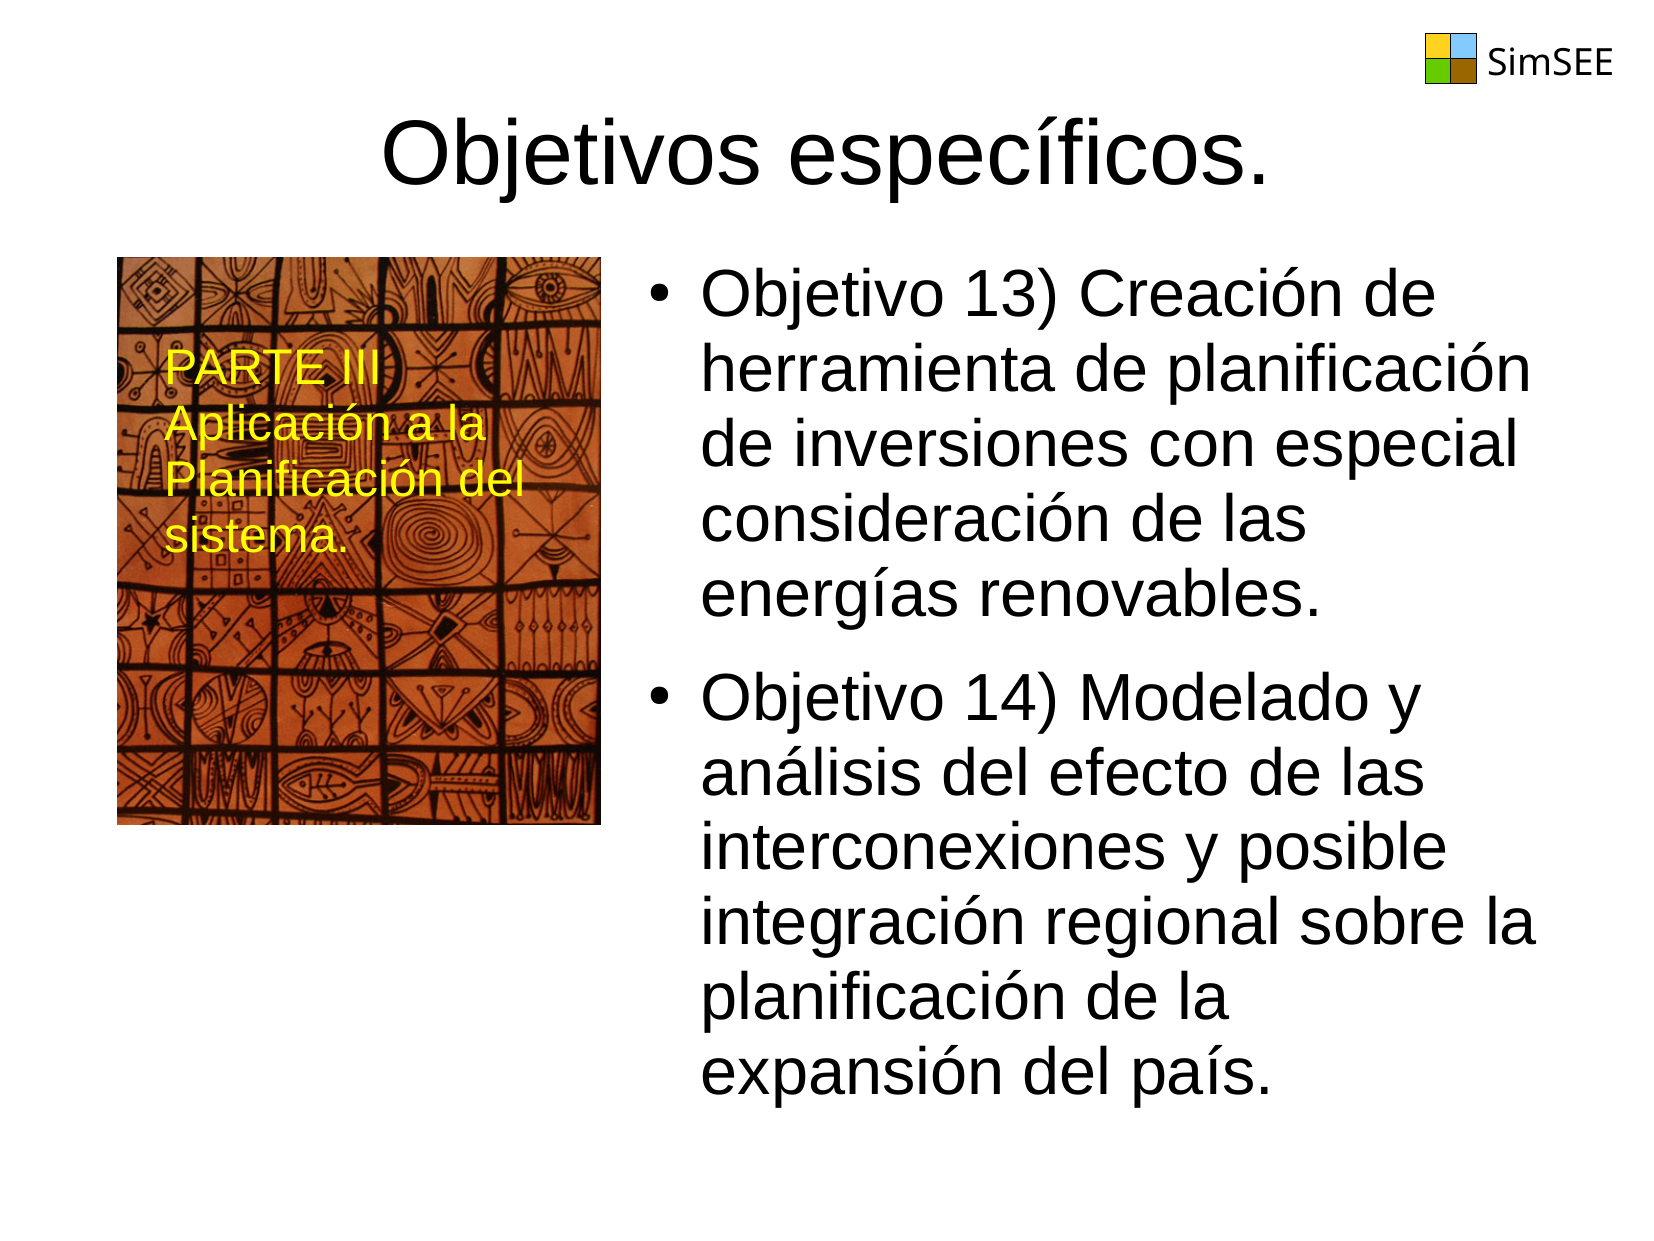

# Objetivos específicos.
Objetivo 13) Creación de herramienta de planificación de inversiones con especial consideración de las energías renovables.
Objetivo 14) Modelado y análisis del efecto de las interconexiones y posible integración regional sobre la planificación de la expansión del país.
PARTE III Aplicación a la Planificación del sistema.